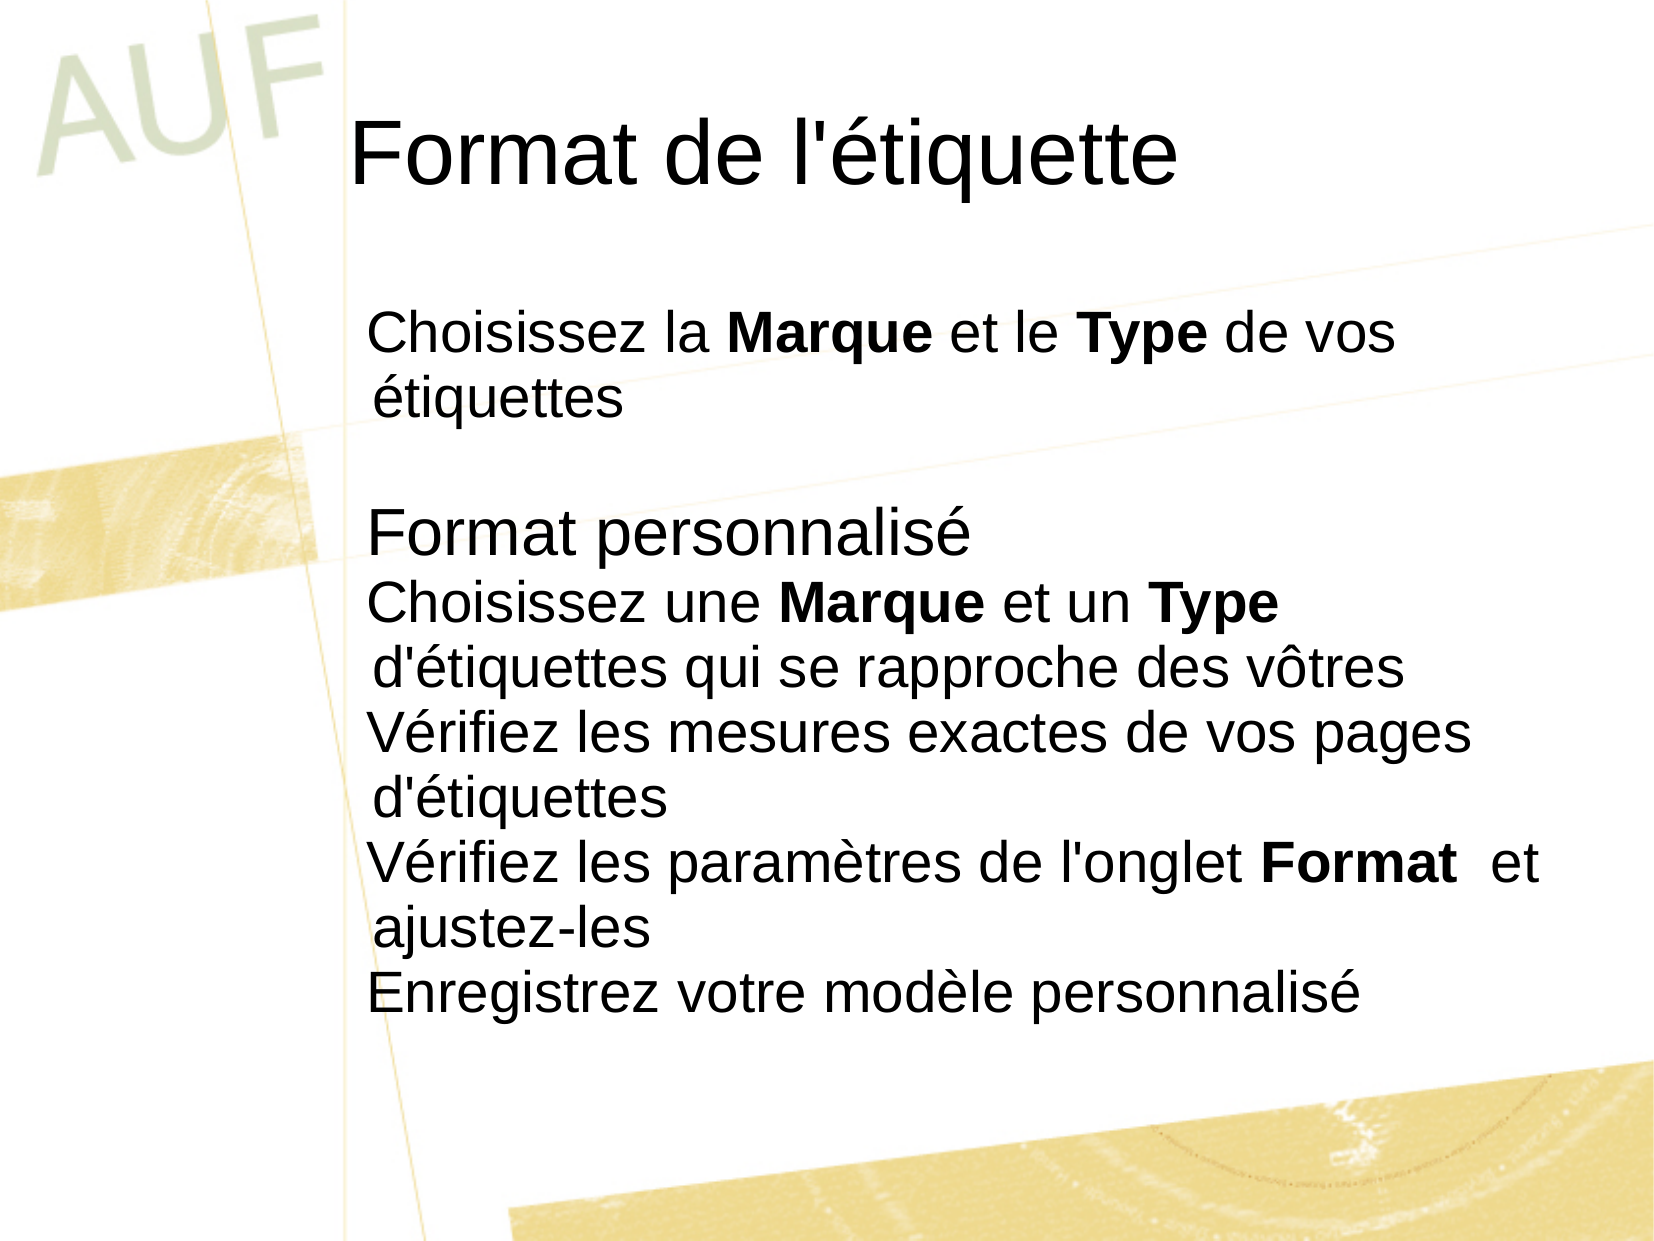

# Format de l'étiquette
Choisissez la Marque et le Type de vos étiquettes
Format personnalisé
Choisissez une Marque et un Type d'étiquettes qui se rapproche des vôtres
Vérifiez les mesures exactes de vos pages d'étiquettes
Vérifiez les paramètres de l'onglet Format et ajustez-les
Enregistrez votre modèle personnalisé